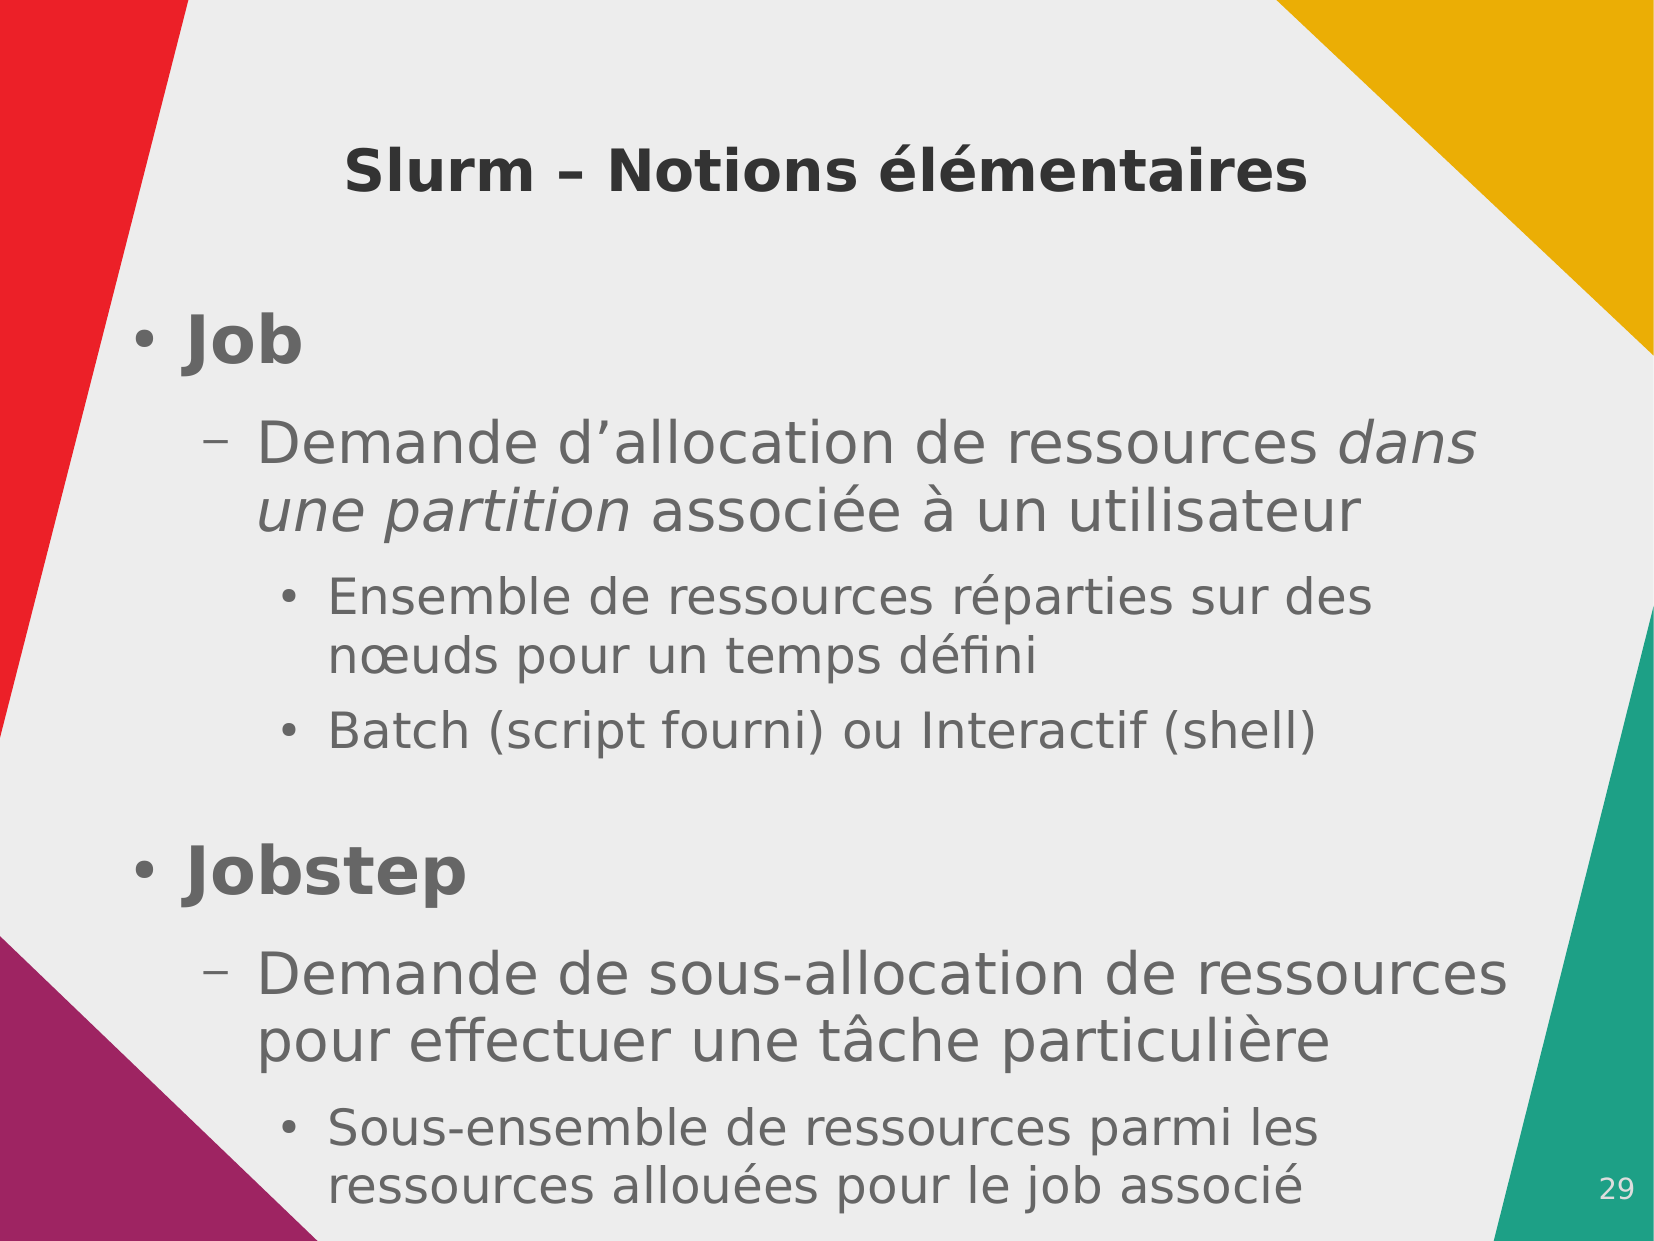

# Slurm – Notions élémentaires
Job
Demande d’allocation de ressources dans une partition associée à un utilisateur
Ensemble de ressources réparties sur des nœuds pour un temps défini
Batch (script fourni) ou Interactif (shell)
Jobstep
Demande de sous-allocation de ressources pour effectuer une tâche particulière
Sous-ensemble de ressources parmi les ressources allouées pour le job associé
29